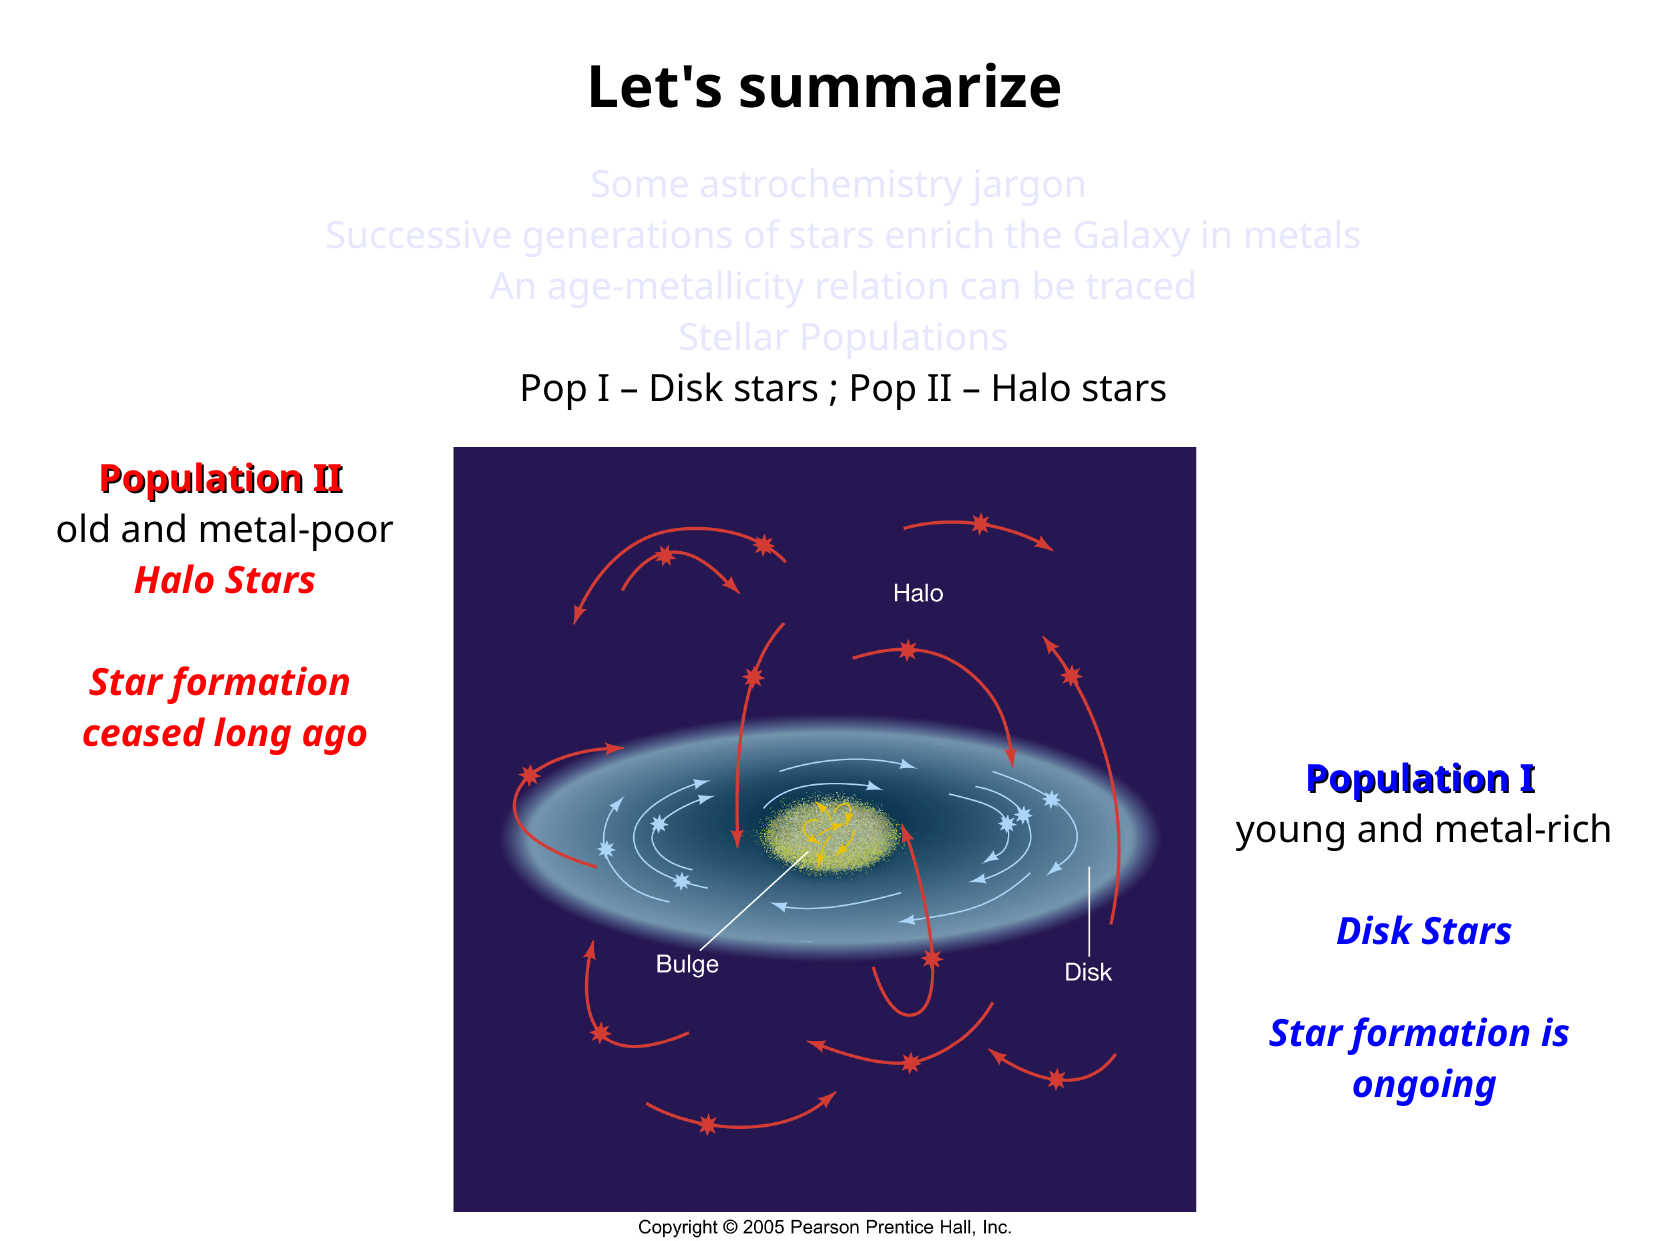

Let's summarize
Some astrochemistry jargon
Successive generations of stars enrich the Galaxy in metals
An age-metallicity relation can be traced
Stellar Populations
Pop I – Disk stars ; Pop II – Halo stars
Population II
old and metal-poor
Halo Stars
Star formation
ceased long ago
Population I
young and metal-rich
Disk Stars
Star formation is
ongoing